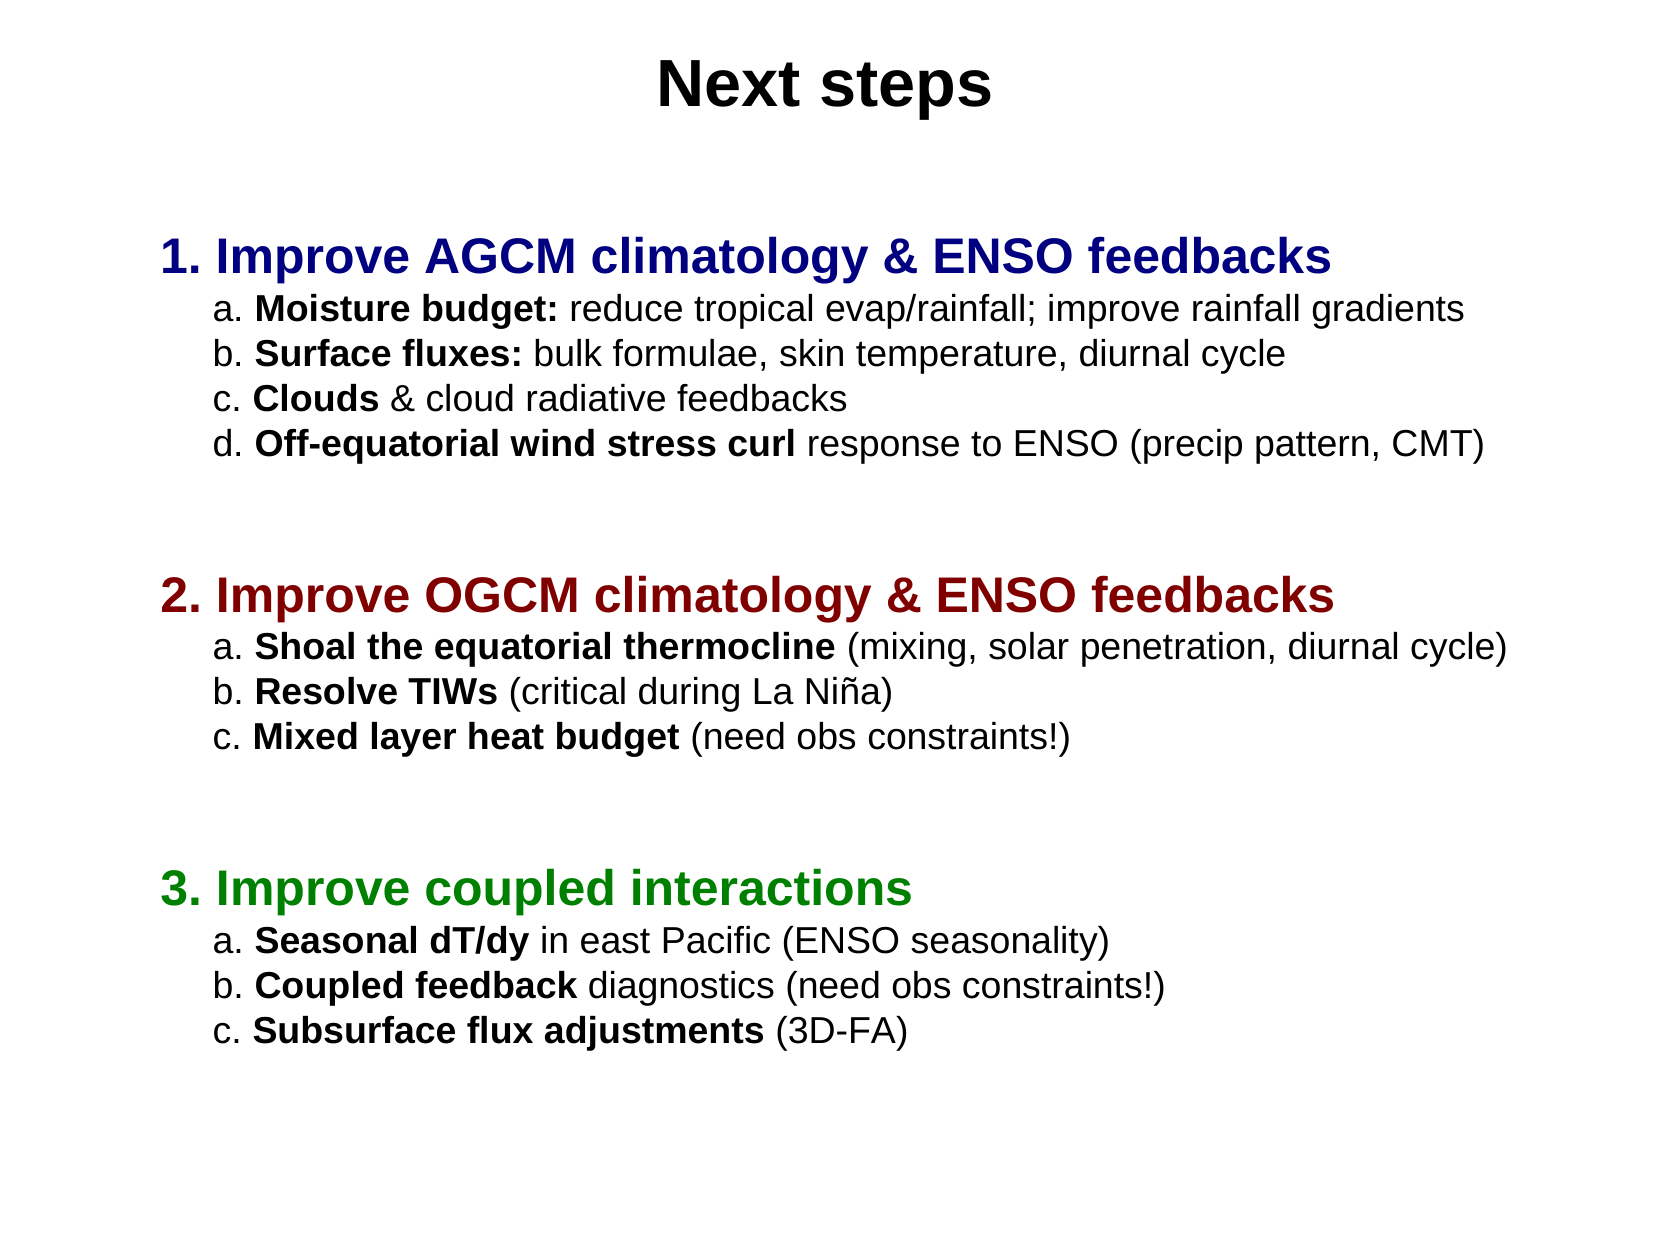

Next steps
1. Improve AGCM climatology & ENSO feedbacks
 a. Moisture budget: reduce tropical evap/rainfall; improve rainfall gradients
 b. Surface fluxes: bulk formulae, skin temperature, diurnal cycle
 c. Clouds & cloud radiative feedbacks
 d. Off-equatorial wind stress curl response to ENSO (precip pattern, CMT)
2. Improve OGCM climatology & ENSO feedbacks
 a. Shoal the equatorial thermocline (mixing, solar penetration, diurnal cycle)
 b. Resolve TIWs (critical during La Niña)
 c. Mixed layer heat budget (need obs constraints!)
3. Improve coupled interactions
 a. Seasonal dT/dy in east Pacific (ENSO seasonality)
 b. Coupled feedback diagnostics (need obs constraints!)
 c. Subsurface flux adjustments (3D-FA)